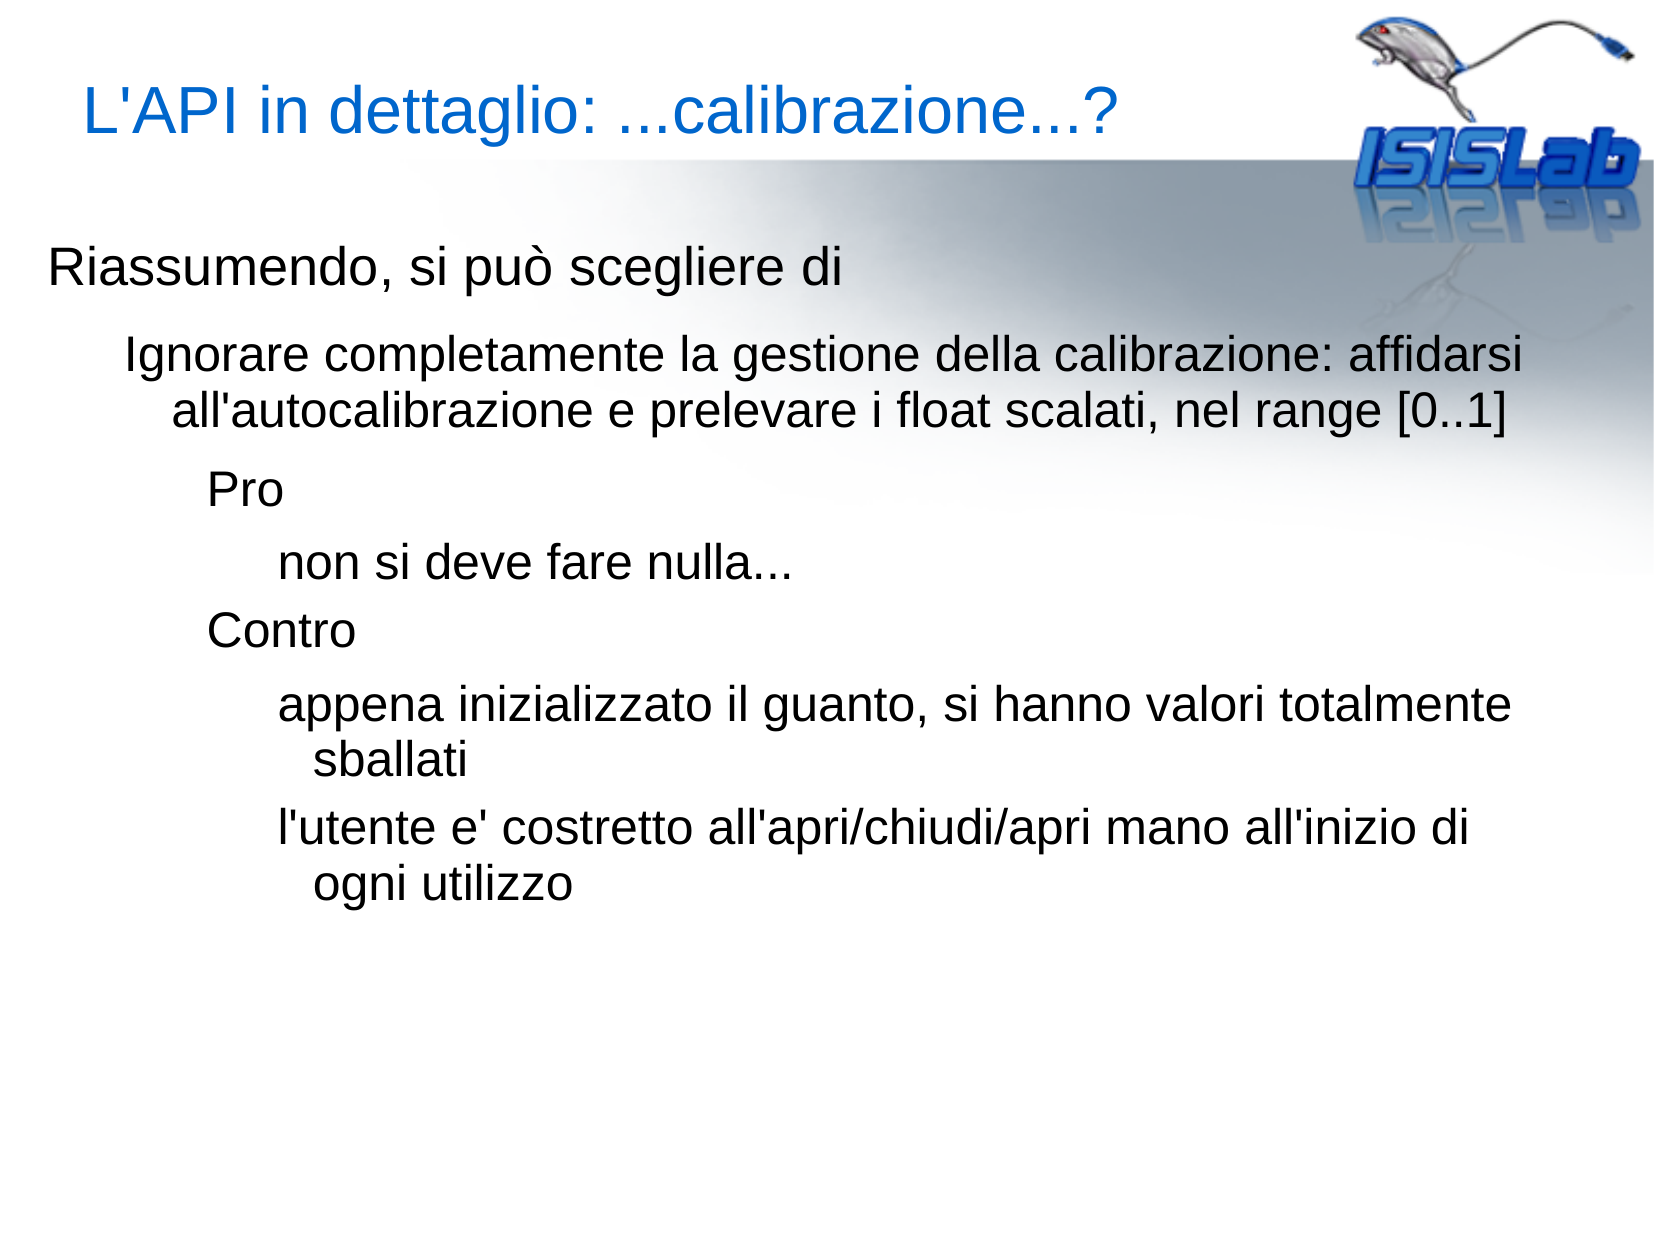

L'API in dettaglio: ...calibrazione...?
# Riassumendo, si può scegliere di
Ignorare completamente la gestione della calibrazione: affidarsi all'autocalibrazione e prelevare i float scalati, nel range [0..1]
Pro
non si deve fare nulla...
Contro
appena inizializzato il guanto, si hanno valori totalmente sballati
l'utente e' costretto all'apri/chiudi/apri mano all'inizio di ogni utilizzo